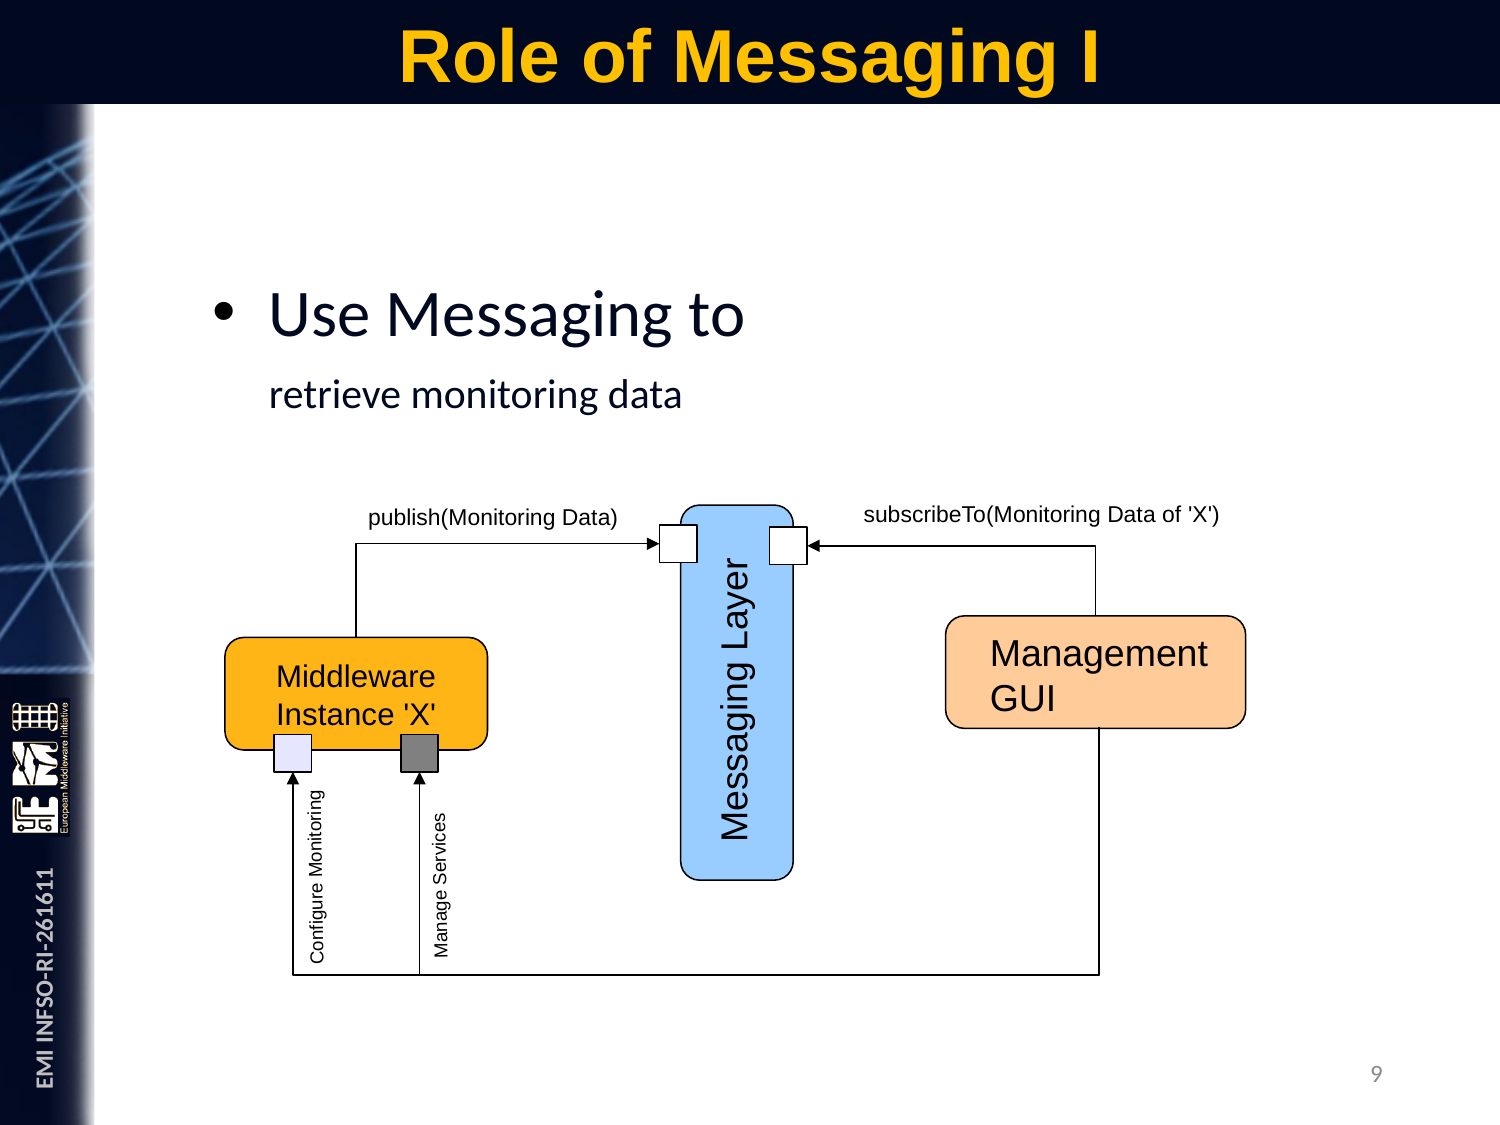

Role of Messaging I
# Use Messaging to
retrieve monitoring data
subscribeTo(Monitoring Data of 'X')
publish(Monitoring Data)
Management
GUI
Middleware
Instance 'X'
Messaging Layer
Configure Monitoring
Manage Services